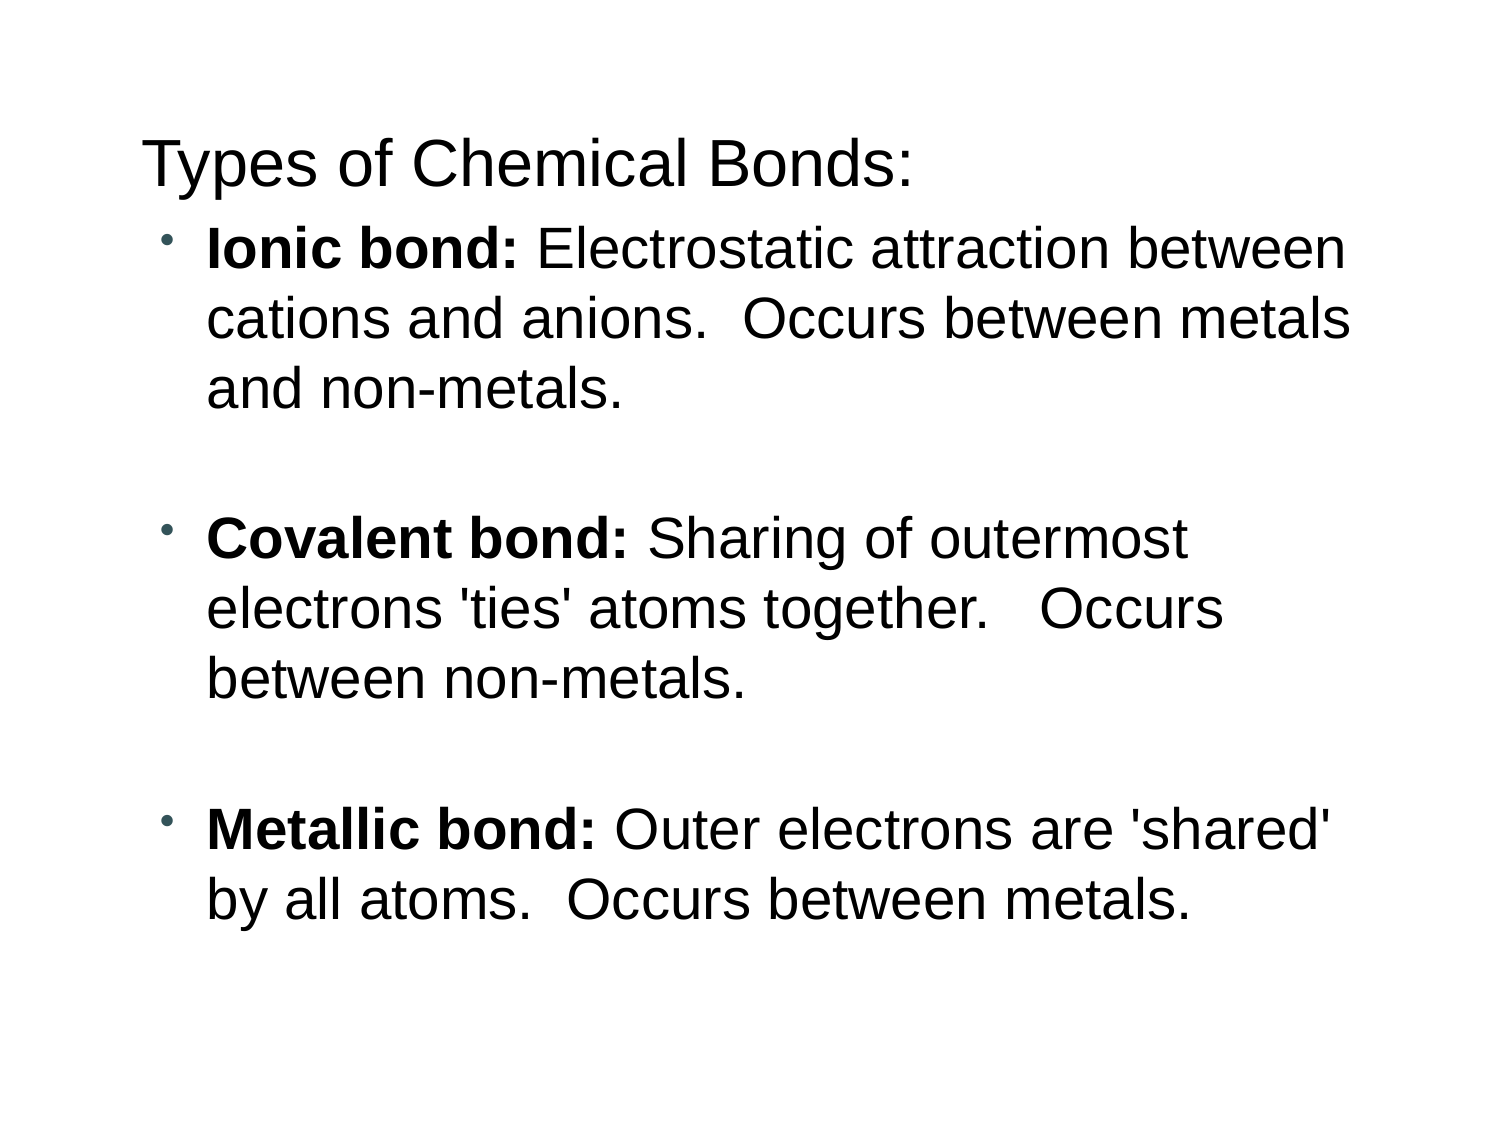

# Types of Chemical Bonds:
Ionic bond: Electrostatic attraction between cations and anions. Occurs between metals and non-metals.
Covalent bond: Sharing of outermost electrons 'ties' atoms together. Occurs between non-metals.
Metallic bond: Outer electrons are 'shared' by all atoms. Occurs between metals.